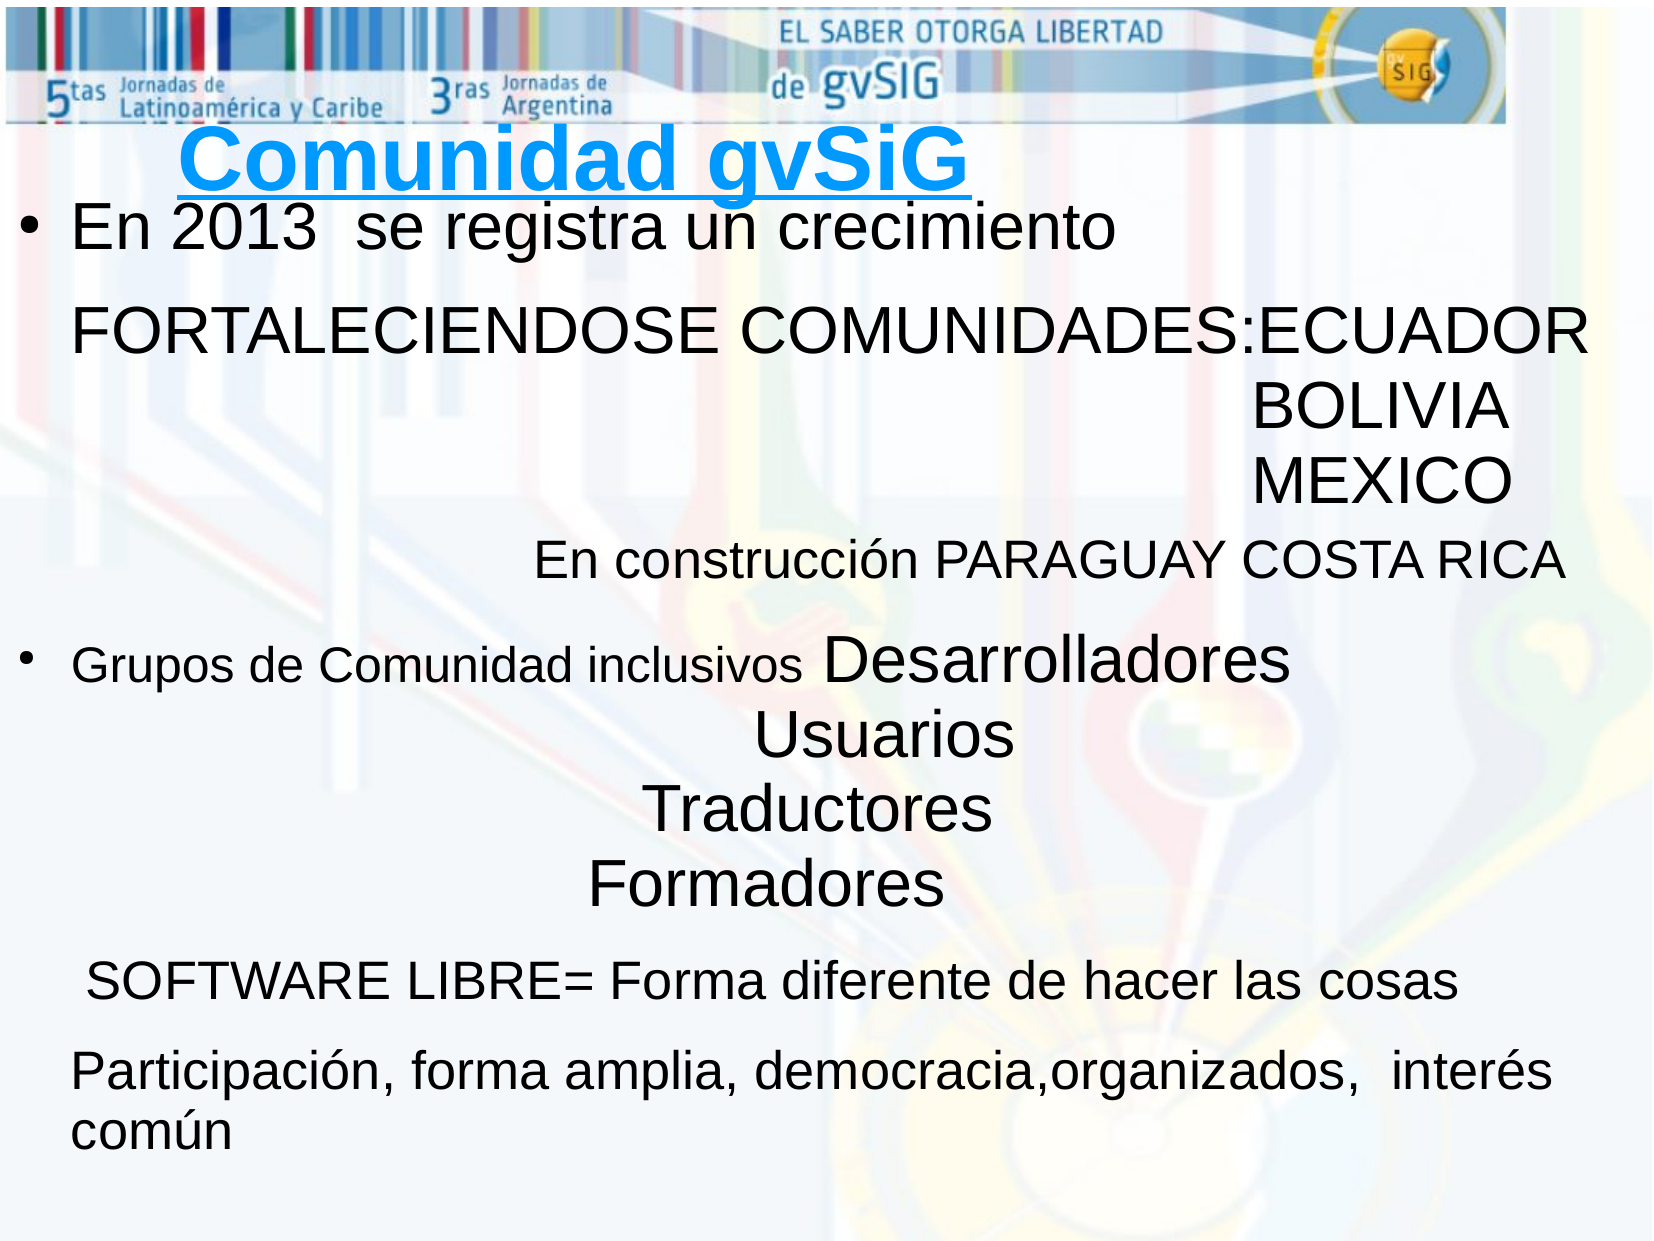

Comunidad gvSiG
# En 2013 se registra un crecimiento
FORTALECIENDOSE COMUNIDADES:ECUADOR BOLIVIA MEXICO En construcción PARAGUAY COSTA RICA
Grupos de Comunidad inclusivos Desarrolladores Usuarios Traductores Formadores
 SOFTWARE LIBRE= Forma diferente de hacer las cosas
Participación, forma amplia, democracia,organizados, interés común